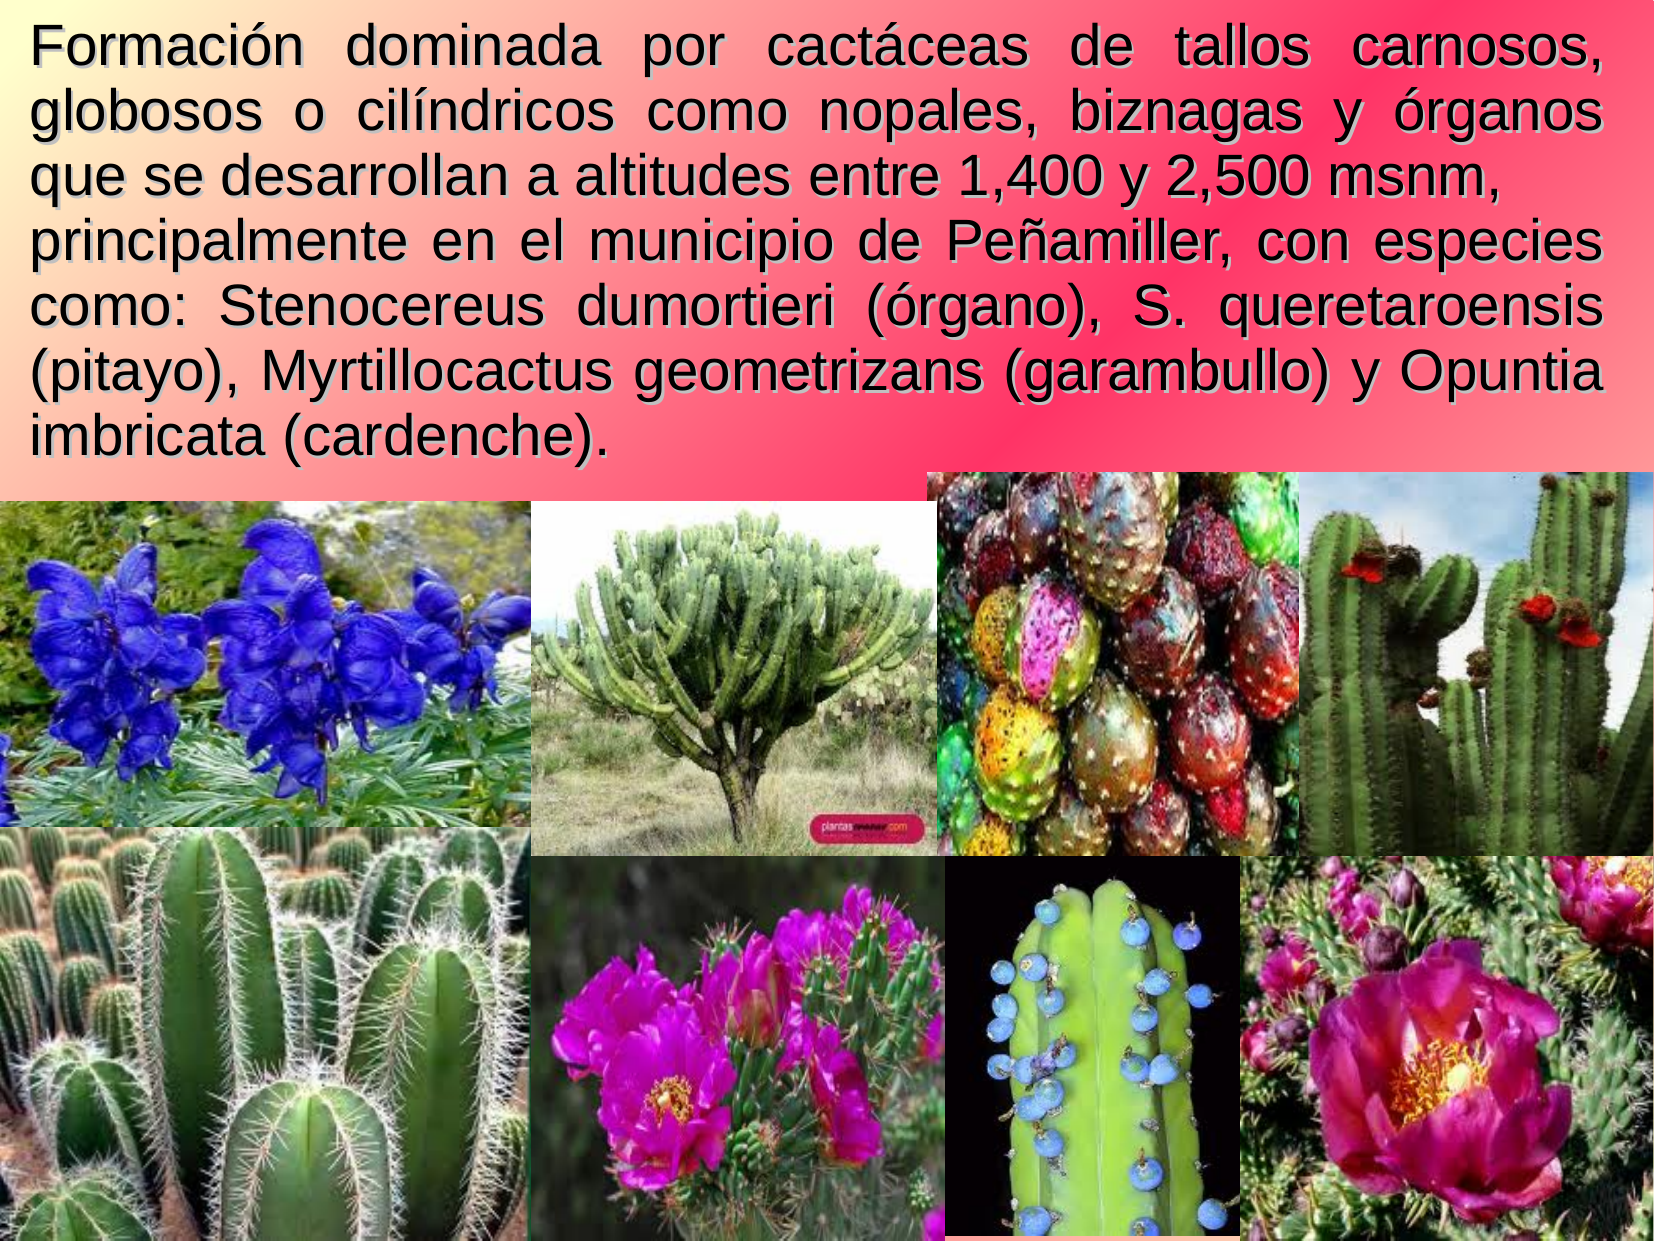

# Formación dominada por cactáceas de tallos carnosos, globosos o cilíndricos como nopales, biznagas y órganos que se desarrollan a altitudes entre 1,400 y 2,500 msnm,
principalmente en el municipio de Peñamiller, con especies como: Stenocereus dumortieri (órgano), S. queretaroensis (pitayo), Myrtillocactus geometrizans (garambullo) y Opuntia imbricata (cardenche).